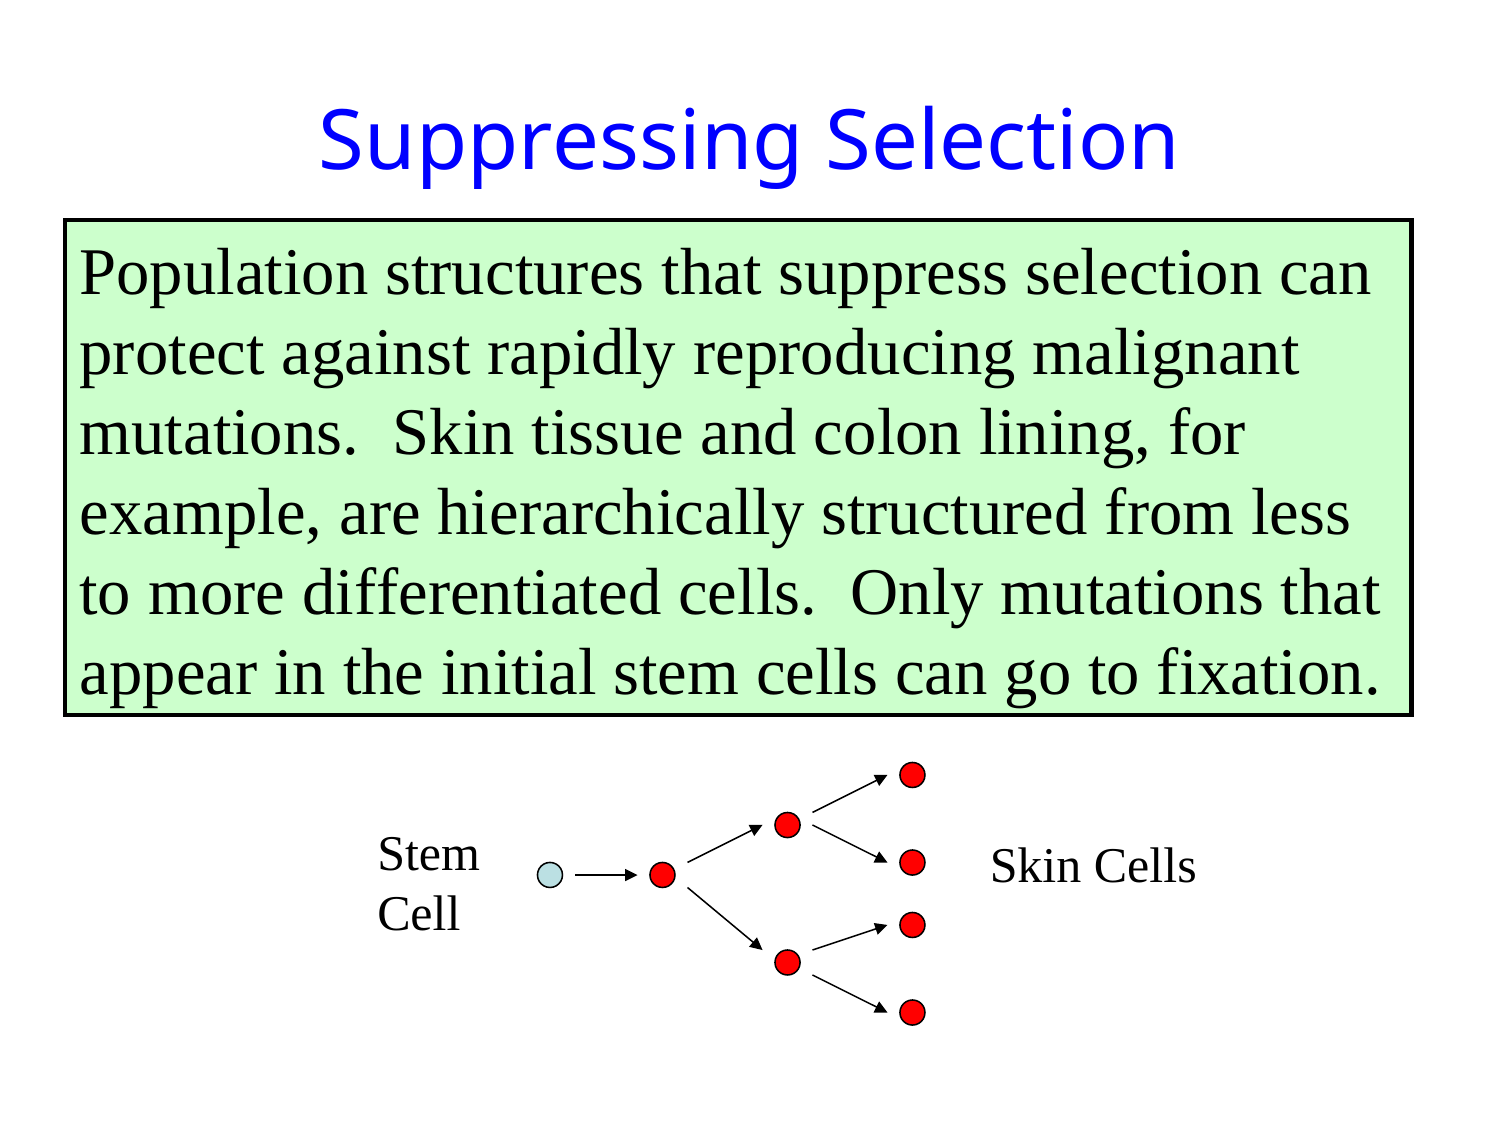

# Suppressing Selection
Population structures that suppress selection can protect against rapidly reproducing malignant mutations. Skin tissue and colon lining, for example, are hierarchically structured from less to more differentiated cells. Only mutations that appear in the initial stem cells can go to fixation.
Stem Cell
Skin Cells